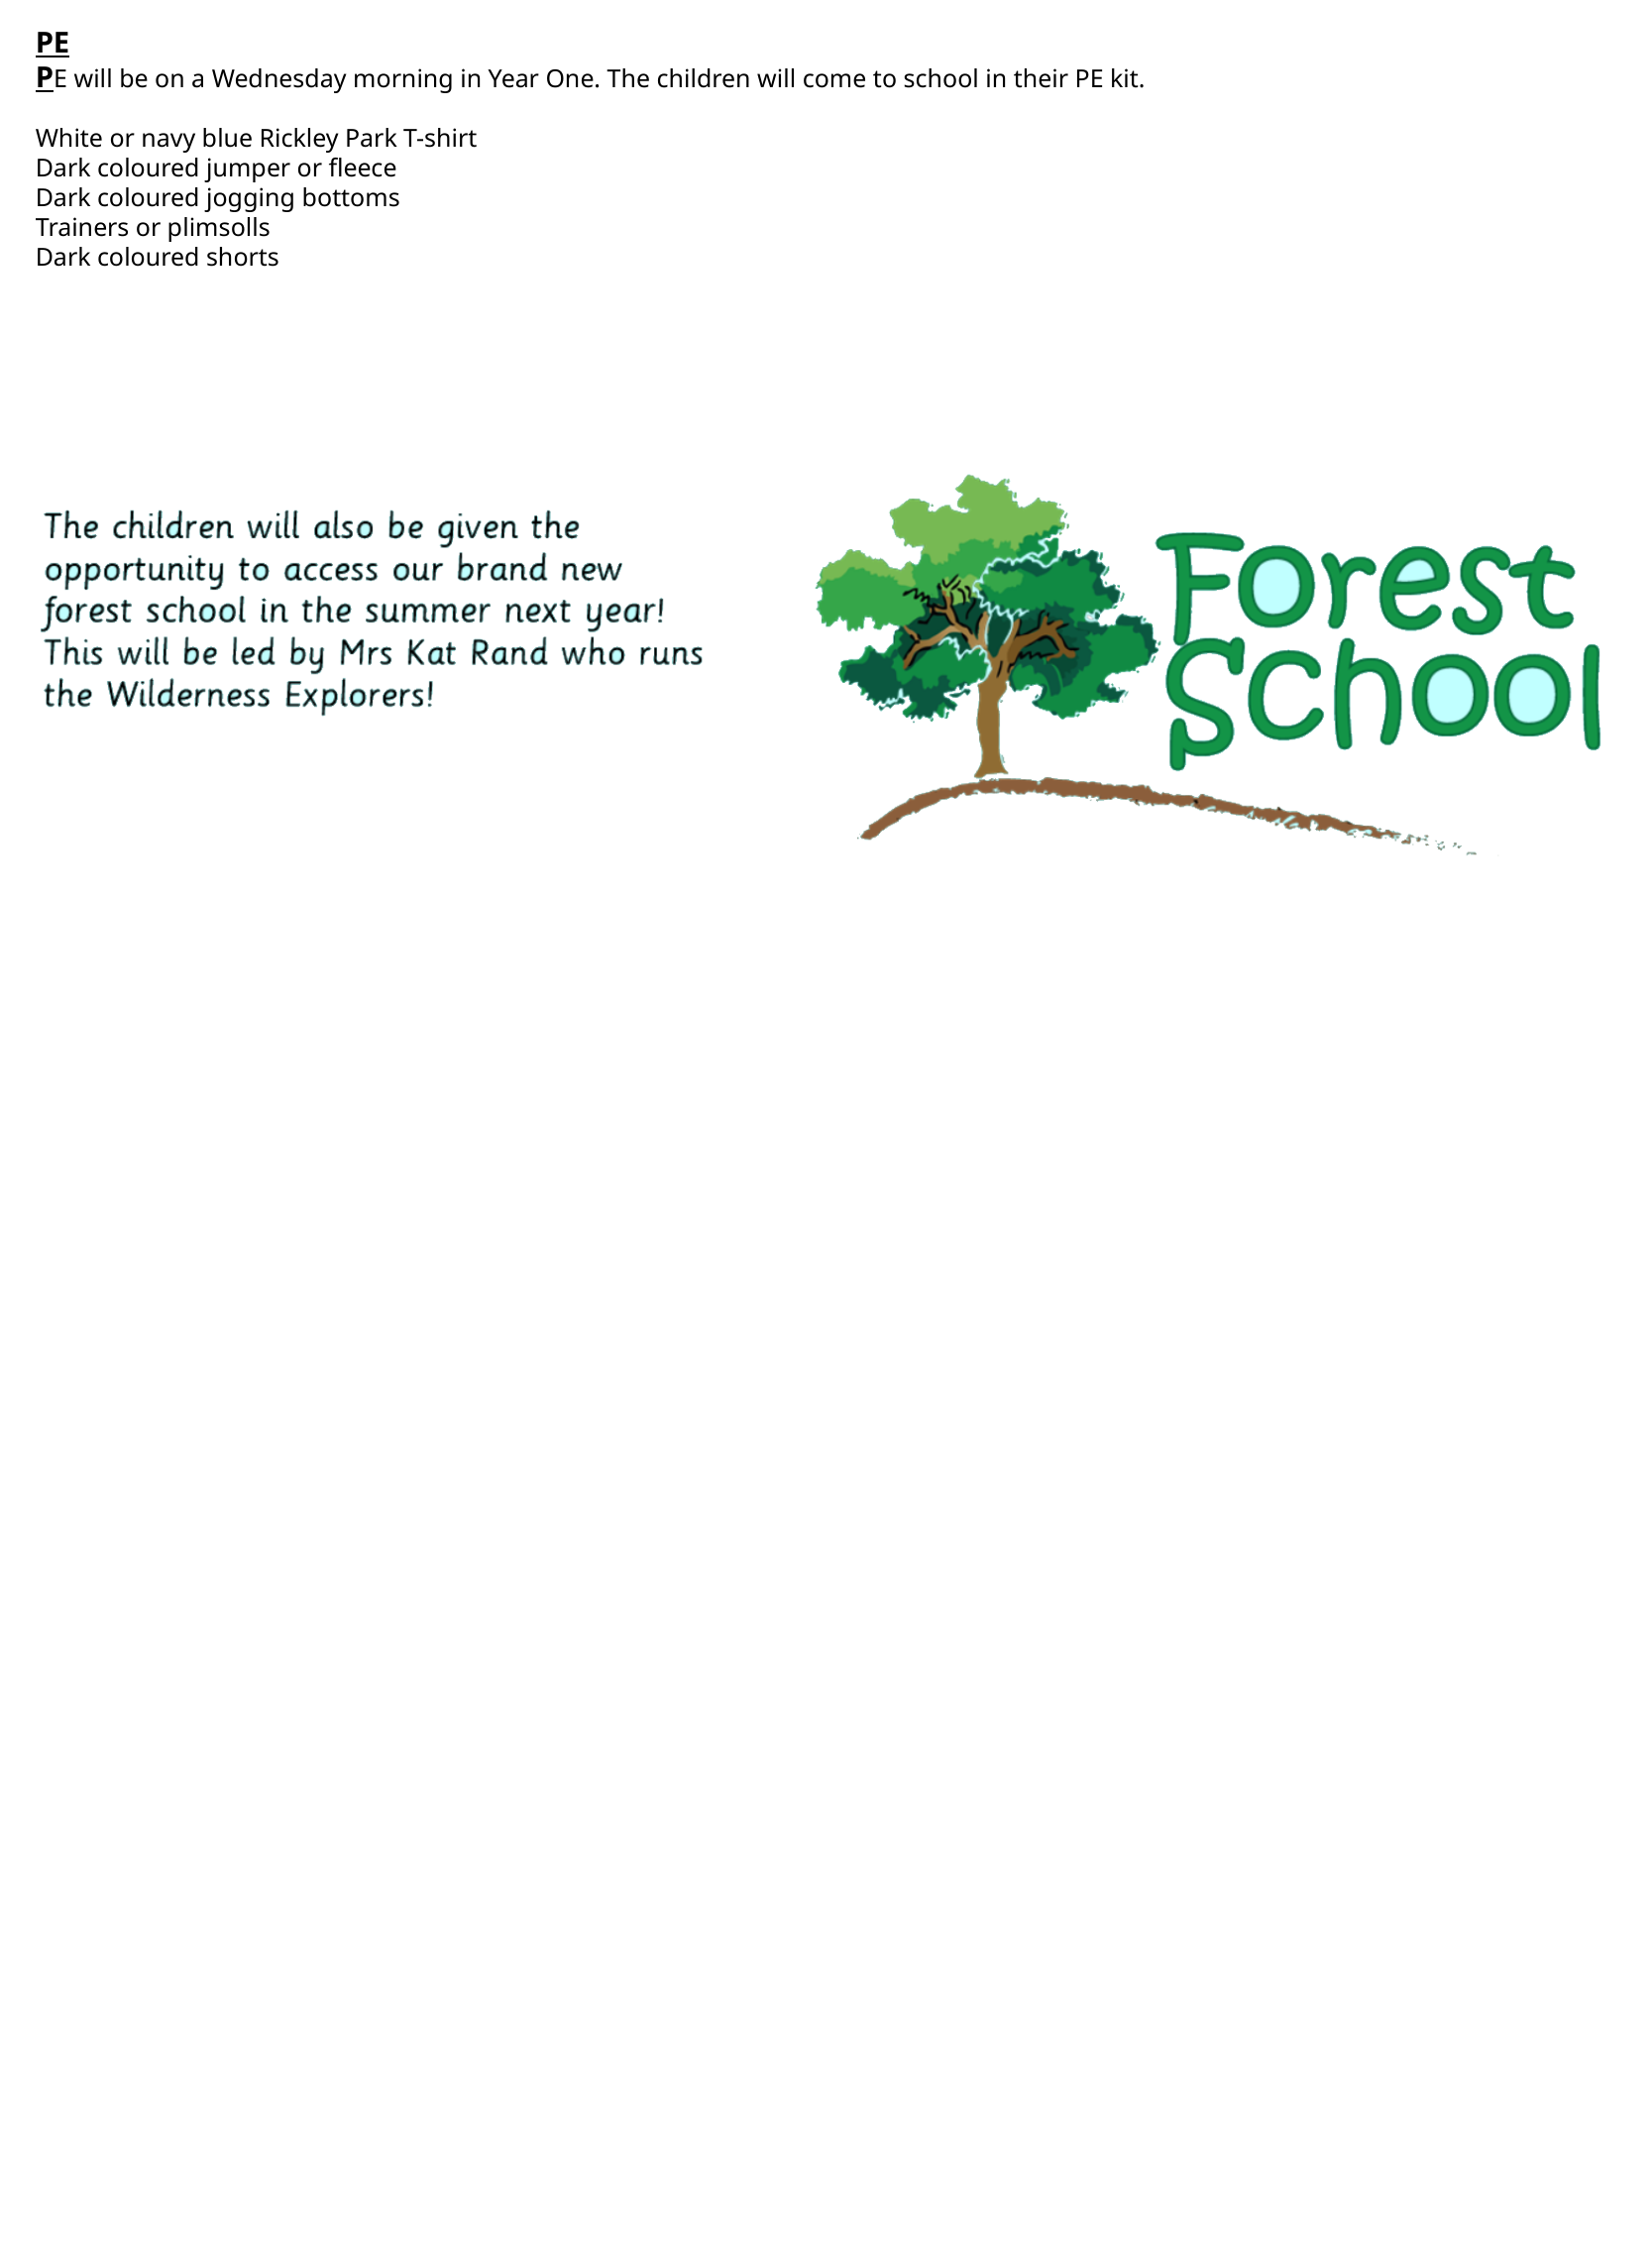

PE
PE will be on a Wednesday morning in Year One. The children will come to school in their  PE kit.
White or navy blue Rickley Park T-shirt
Dark coloured jumper or fleece
Dark coloured jogging bottoms
Trainers or plimsolls
Dark coloured shorts